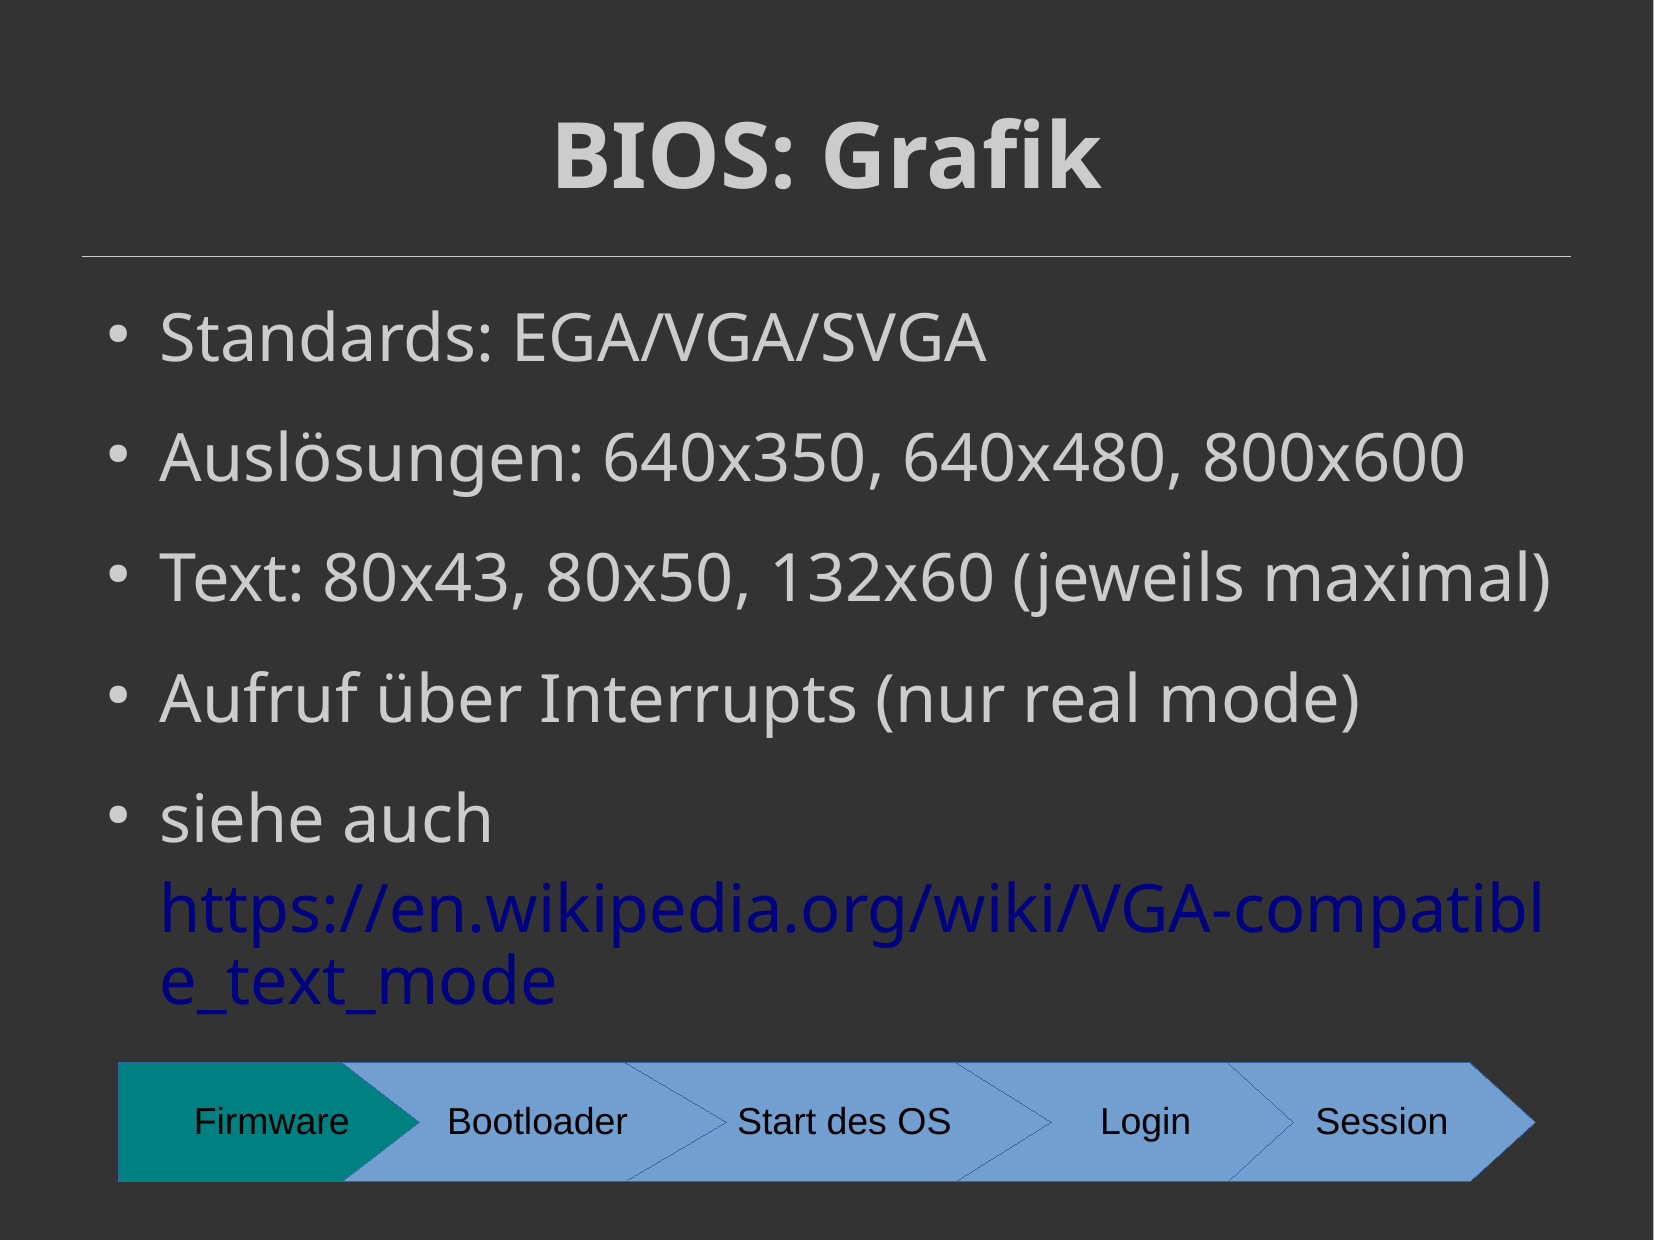

# BIOS: Grafik
Standards: EGA/VGA/SVGA
Auslösungen: 640x350, 640x480, 800x600
Text: 80x43, 80x50, 132x60 (jeweils maximal)
Aufruf über Interrupts (nur real mode)
siehe auch https://en.wikipedia.org/wiki/VGA-compatible_text_mode
Firmware
Bootloader
Start des OS
Login
Session